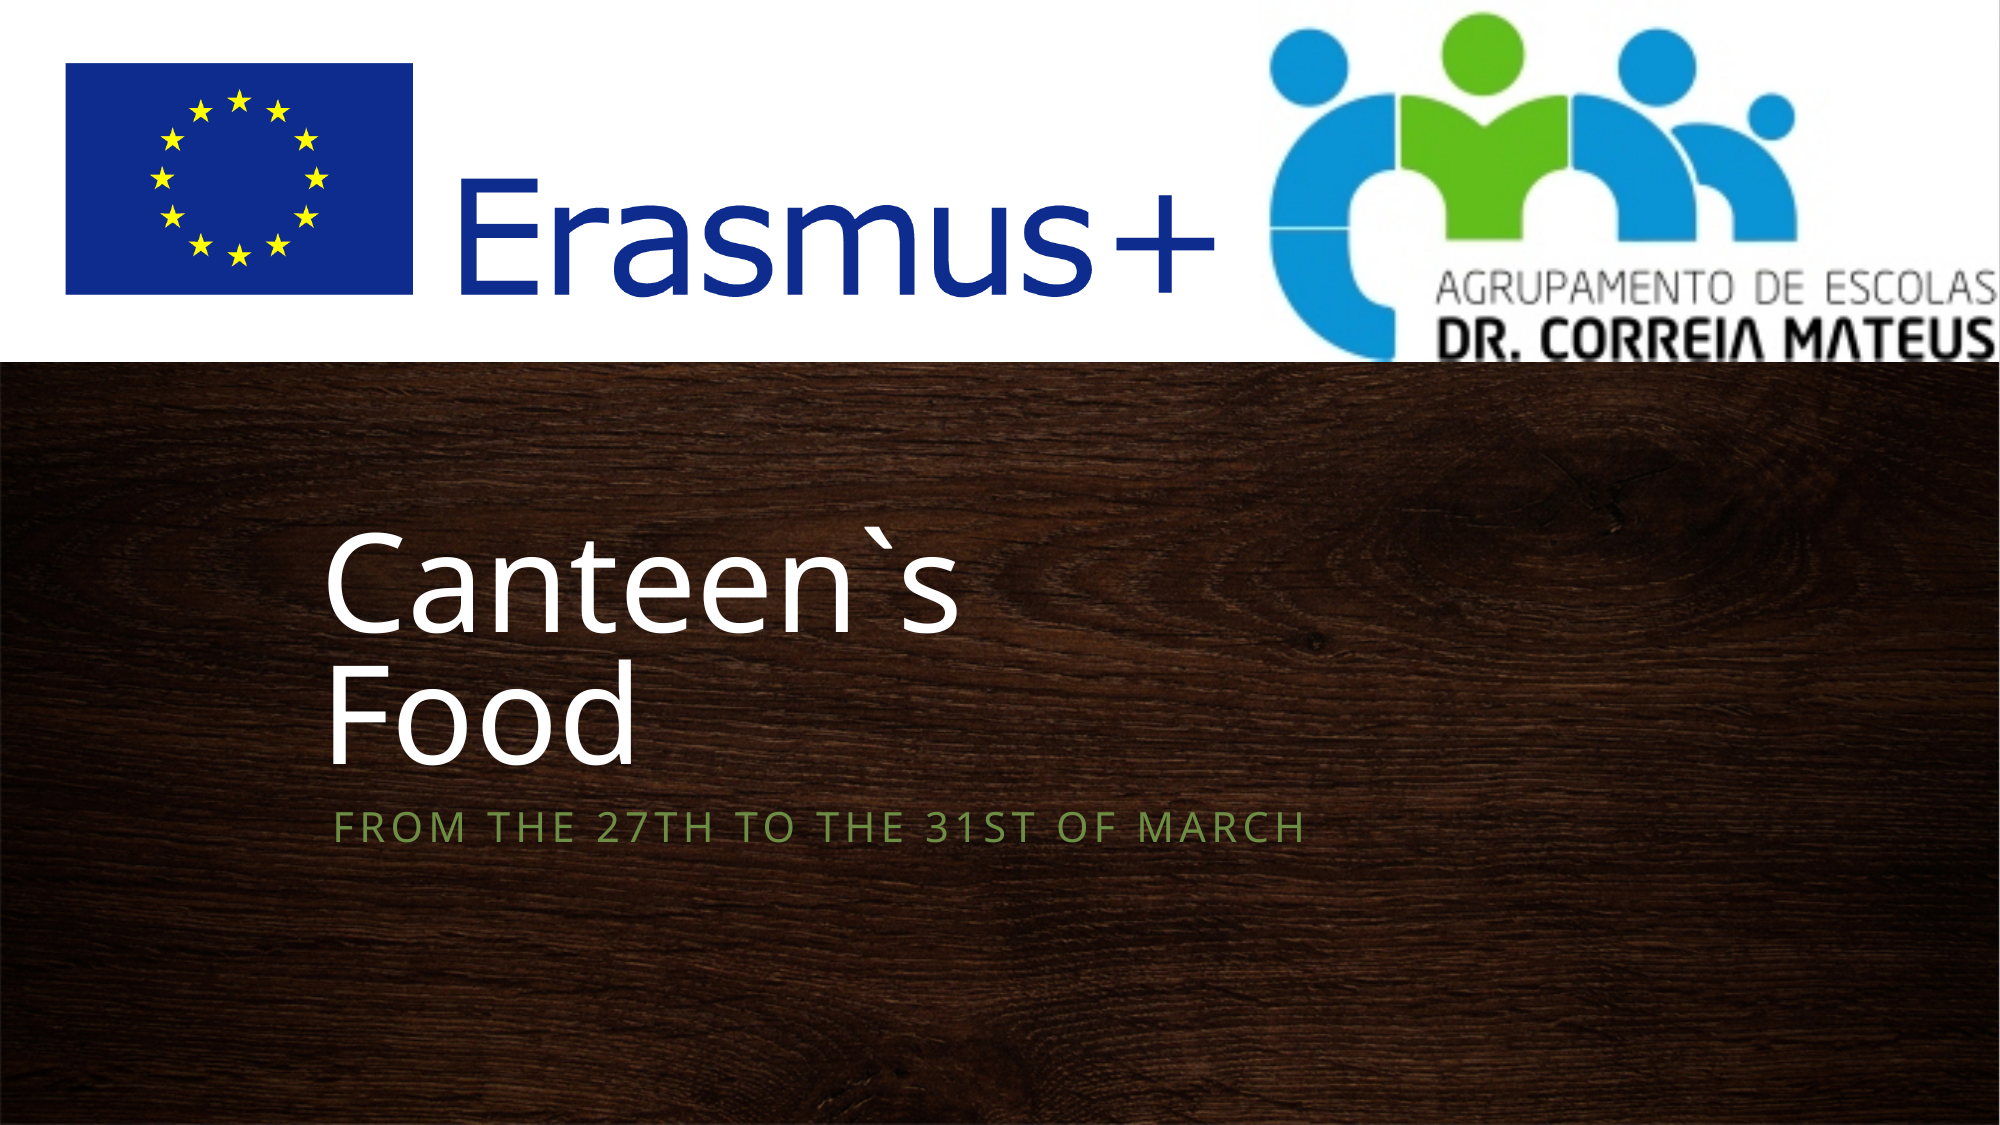

# Canteen`s Food
From the 27th to the 31st of March